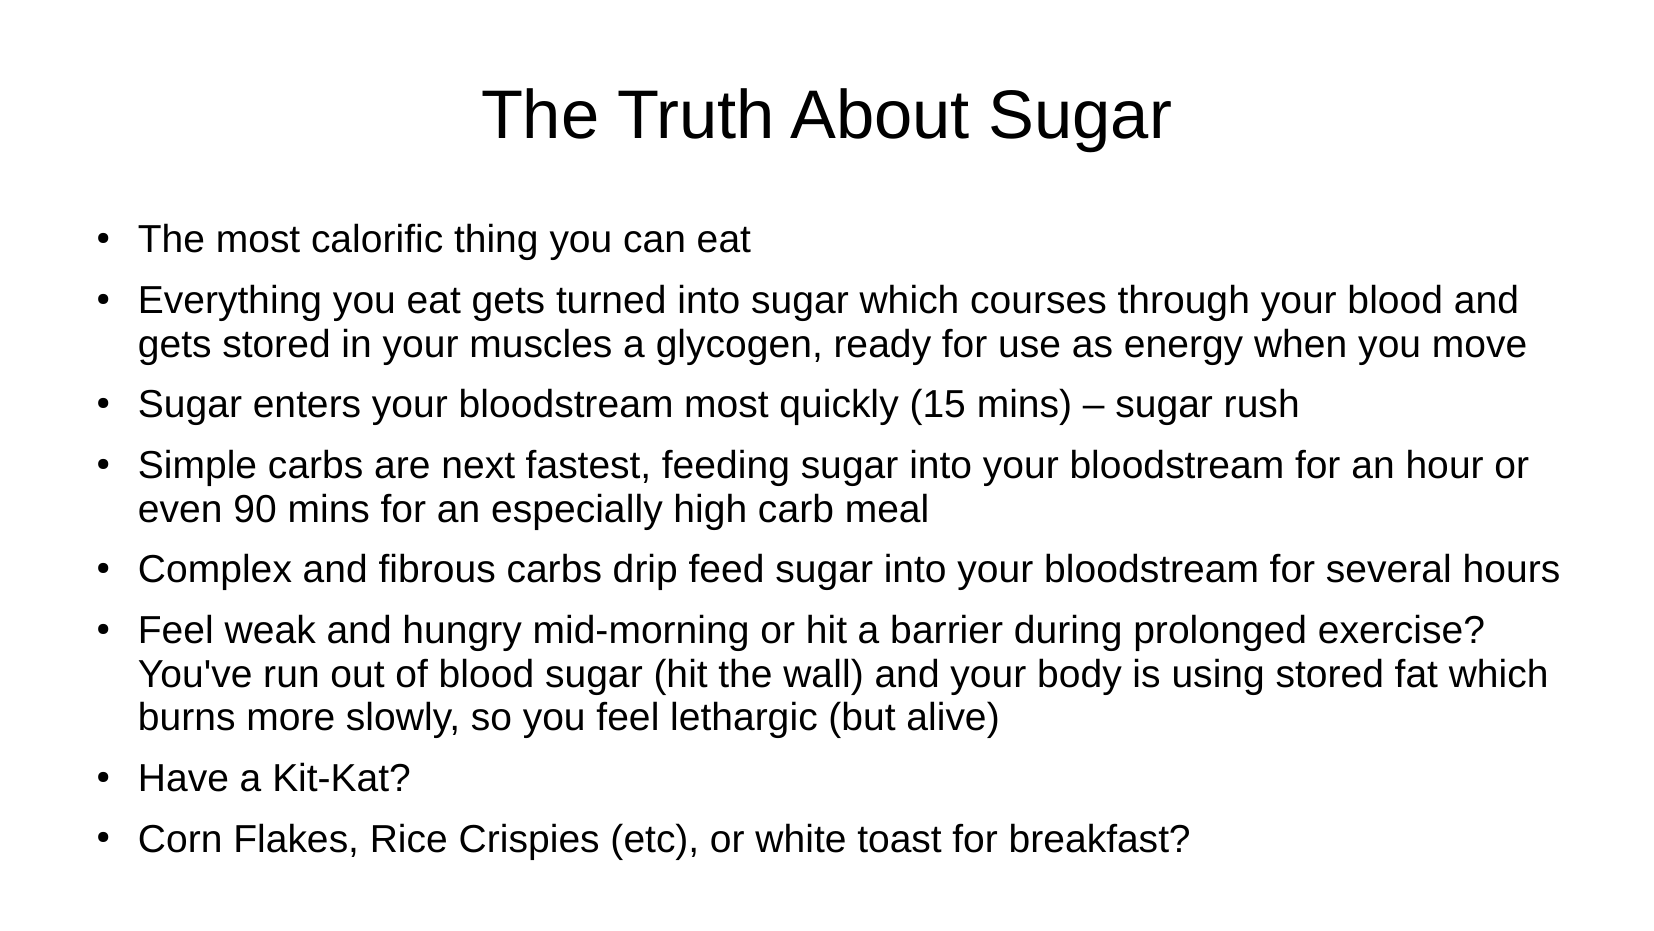

# The Truth About Sugar
The most calorific thing you can eat
Everything you eat gets turned into sugar which courses through your blood and gets stored in your muscles a glycogen, ready for use as energy when you move
Sugar enters your bloodstream most quickly (15 mins) – sugar rush
Simple carbs are next fastest, feeding sugar into your bloodstream for an hour or even 90 mins for an especially high carb meal
Complex and fibrous carbs drip feed sugar into your bloodstream for several hours
Feel weak and hungry mid-morning or hit a barrier during prolonged exercise? You've run out of blood sugar (hit the wall) and your body is using stored fat which burns more slowly, so you feel lethargic (but alive)
Have a Kit-Kat?
Corn Flakes, Rice Crispies (etc), or white toast for breakfast?